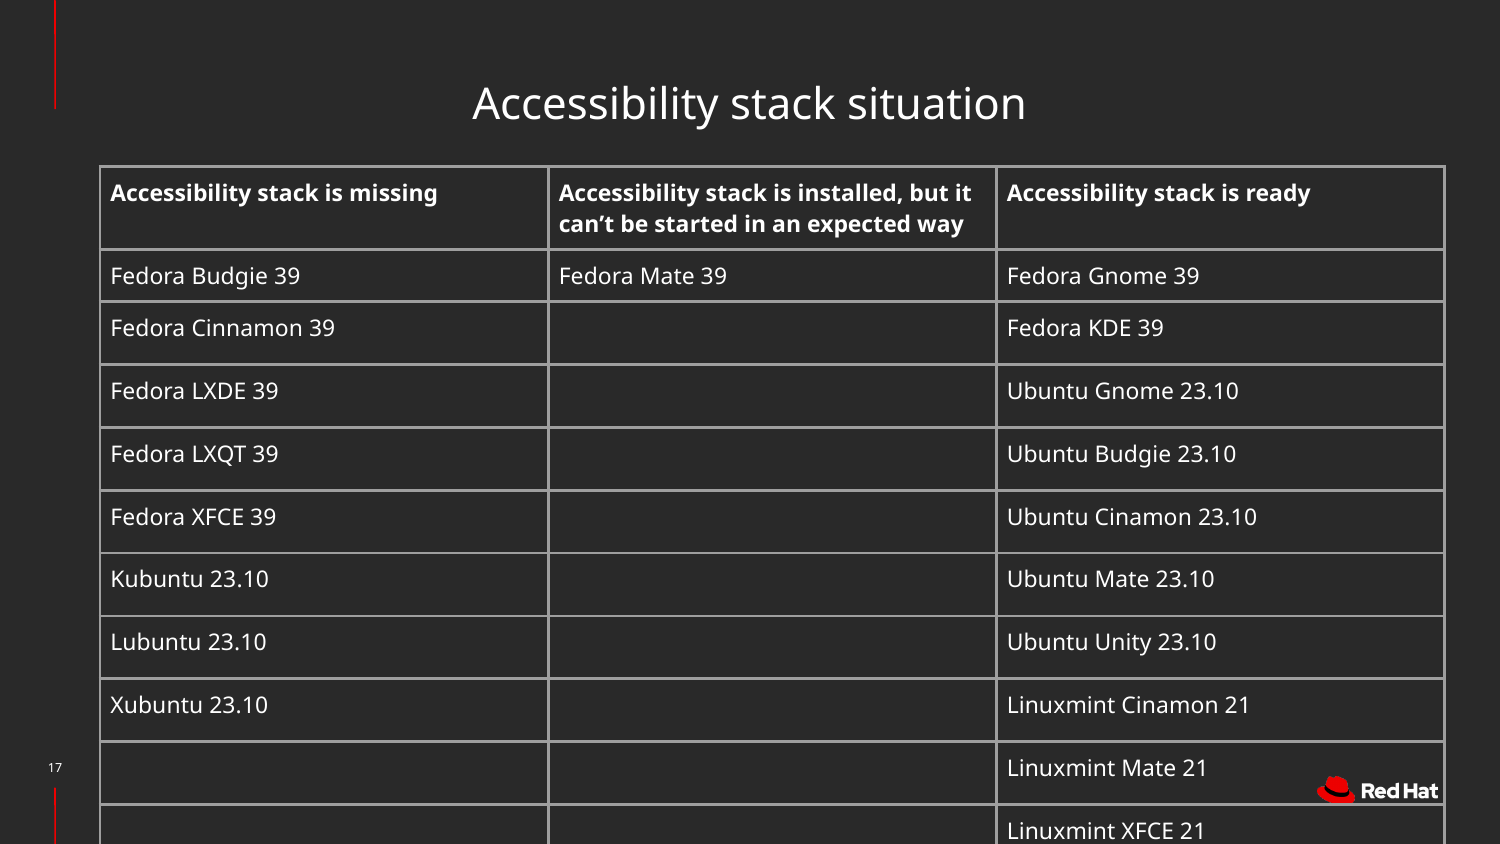

# Accessibility stack situation
| Accessibility stack is missing | Accessibility stack is installed, but it can’t be started in an expected way | Accessibility stack is ready |
| --- | --- | --- |
| Fedora Budgie 39 | Fedora Mate 39 | Fedora Gnome 39 |
| Fedora Cinnamon 39 | | Fedora KDE 39 |
| Fedora LXDE 39 | | Ubuntu Gnome 23.10 |
| Fedora LXQT 39 | | Ubuntu Budgie 23.10 |
| Fedora XFCE 39 | | Ubuntu Cinamon 23.10 |
| Kubuntu 23.10 | | Ubuntu Mate 23.10 |
| Lubuntu 23.10 | | Ubuntu Unity 23.10 |
| Xubuntu 23.10 | | Linuxmint Cinamon 21 |
| | | Linuxmint Mate 21 |
| | | Linuxmint XFCE 21 |